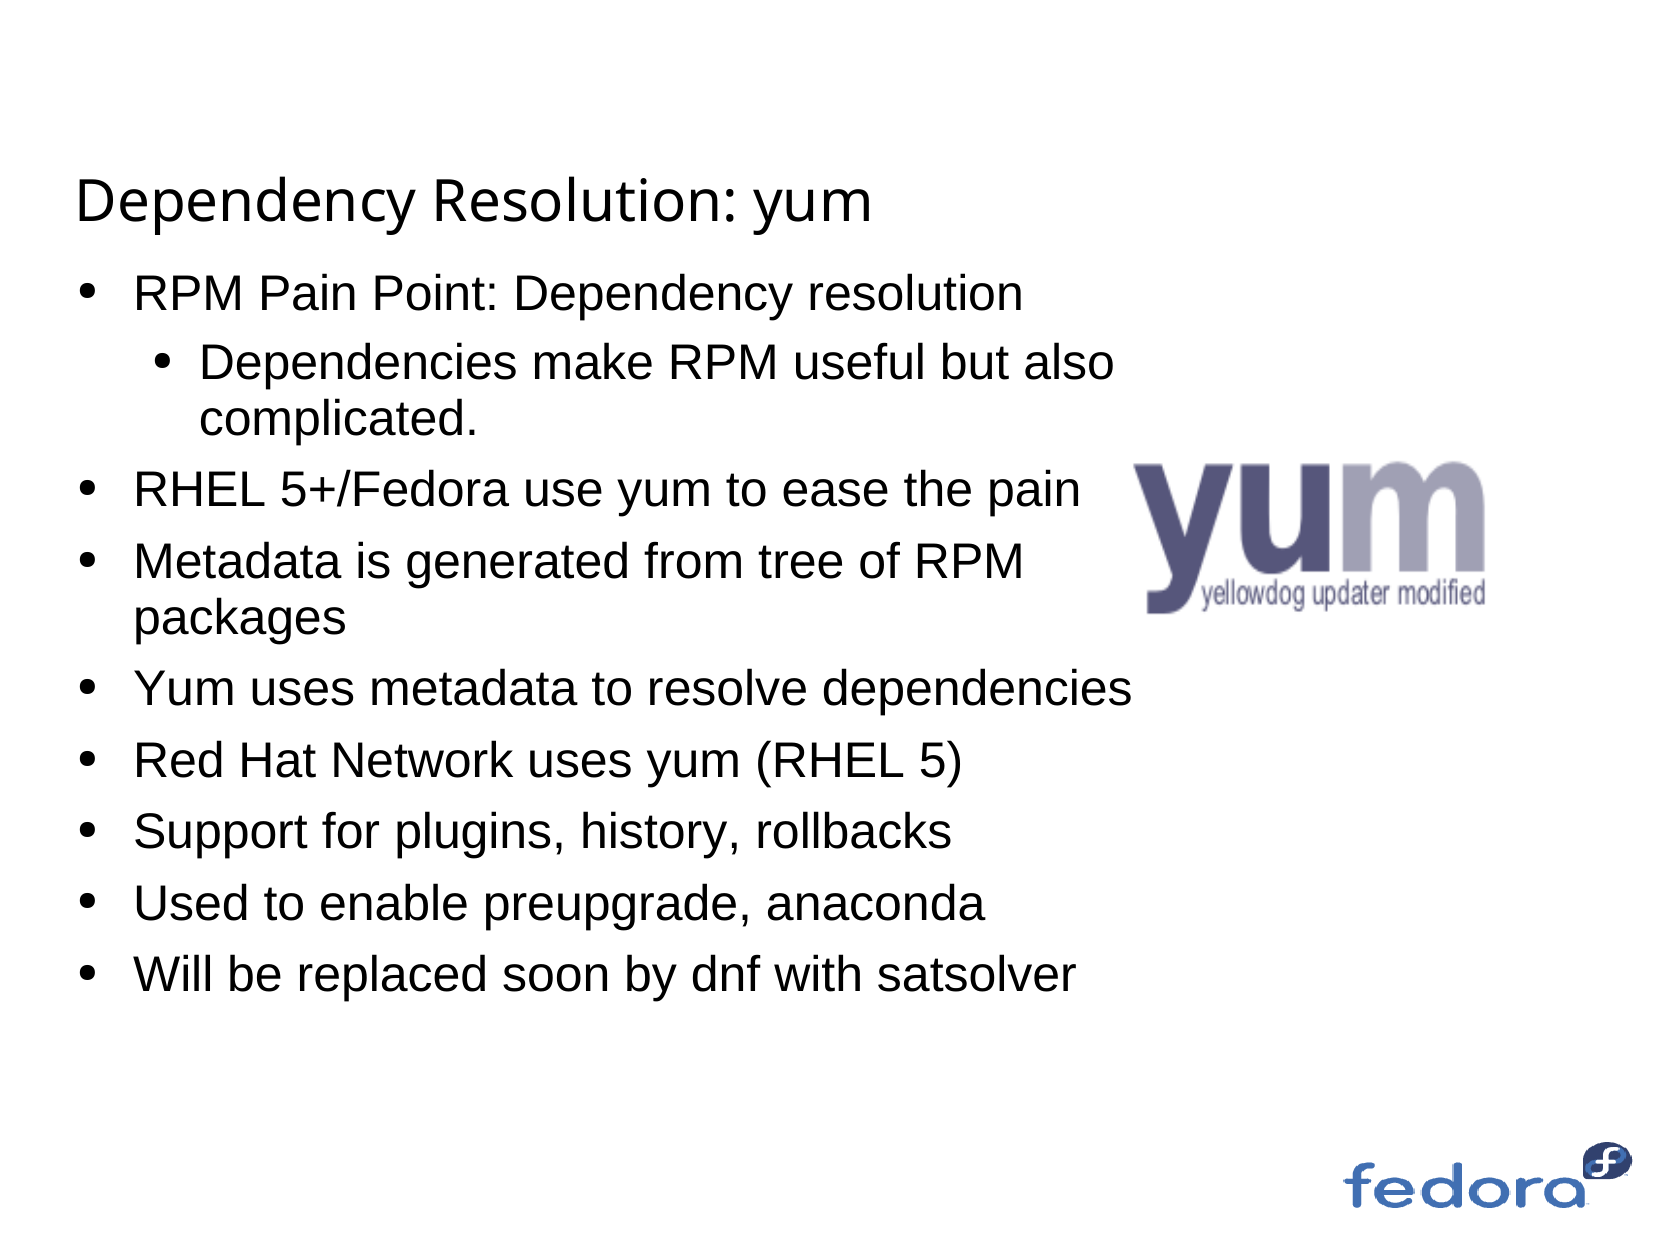

# Dependency Resolution: yum
RPM Pain Point: Dependency resolution
Dependencies make RPM useful but also complicated.
RHEL 5+/Fedora use yum to ease the pain
Metadata is generated from tree of RPM packages
Yum uses metadata to resolve dependencies
Red Hat Network uses yum (RHEL 5)
Support for plugins, history, rollbacks
Used to enable preupgrade, anaconda
Will be replaced soon by dnf with satsolver